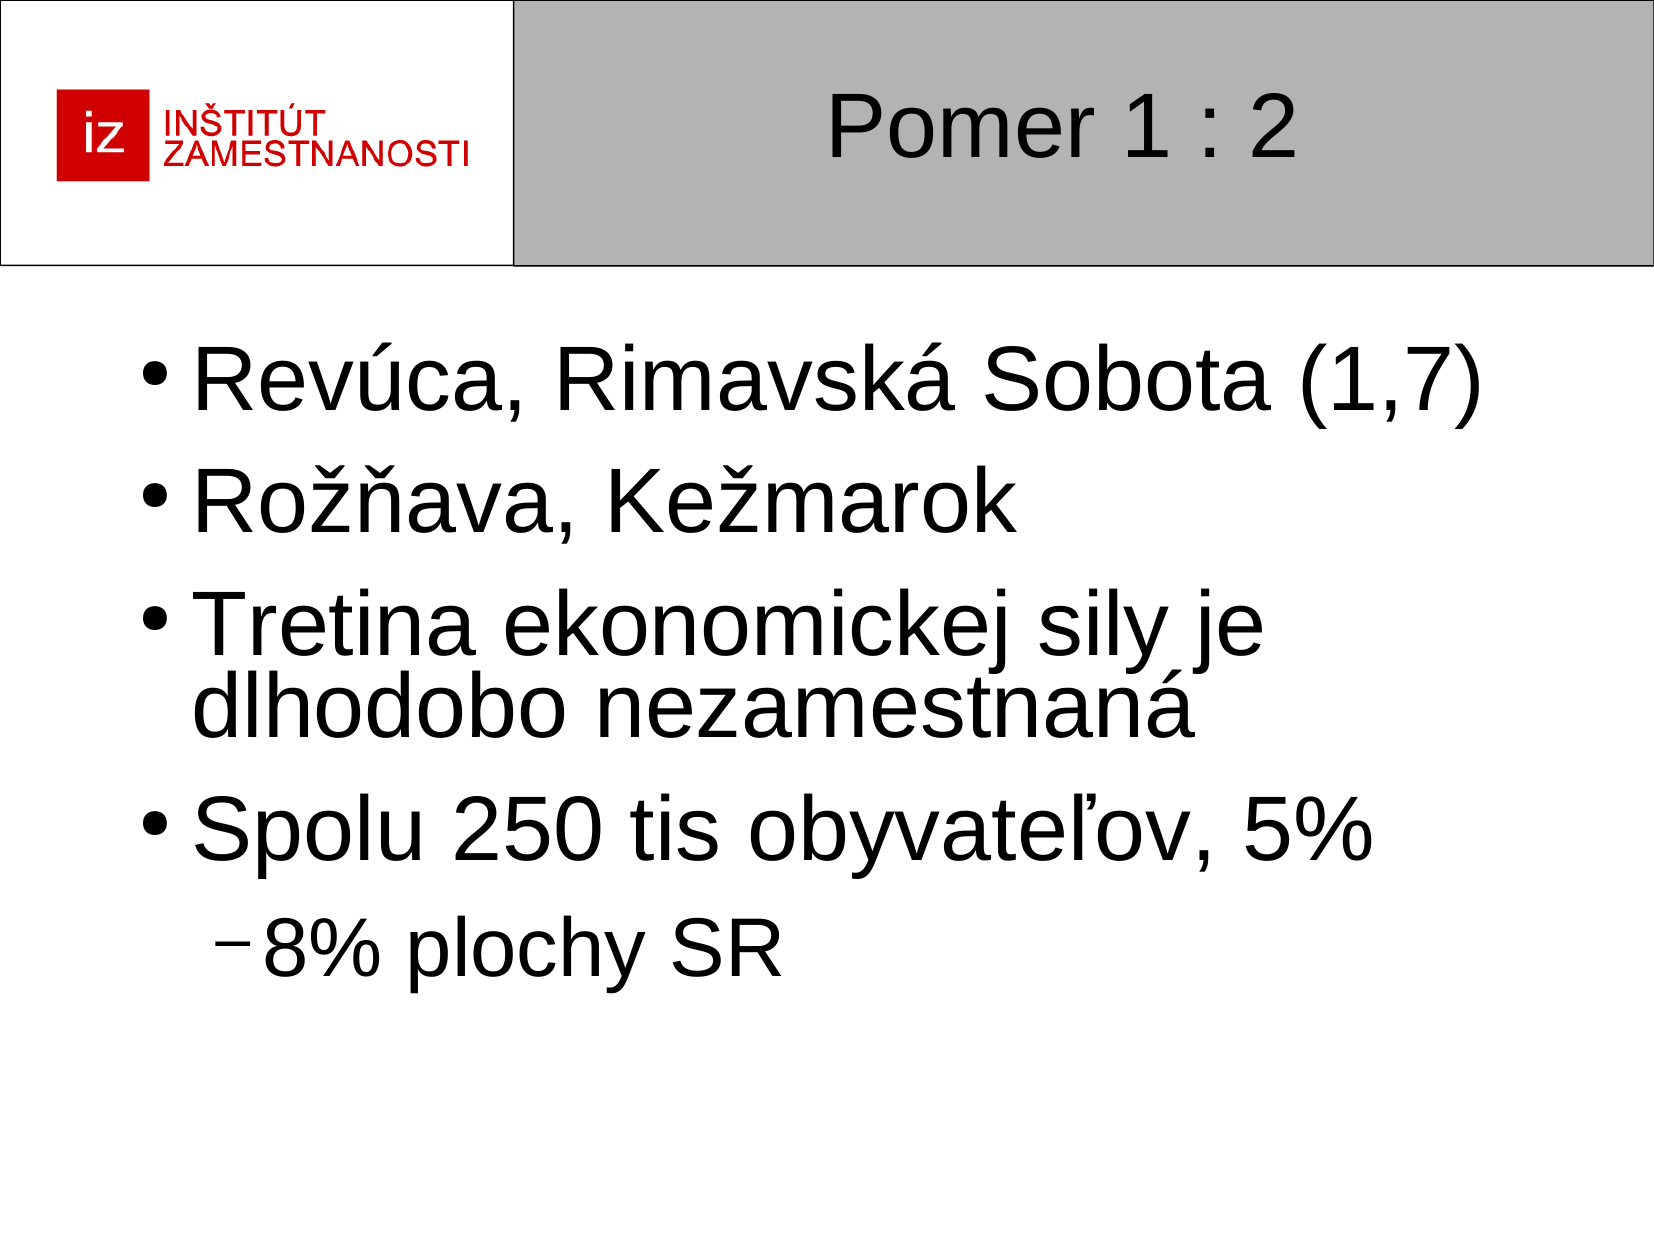

# Pomer 1 : 2
Revúca, Rimavská Sobota (1,7)
Rožňava, Kežmarok
Tretina ekonomickej sily je dlhodobo nezamestnaná
Spolu 250 tis obyvateľov, 5%
8% plochy SR